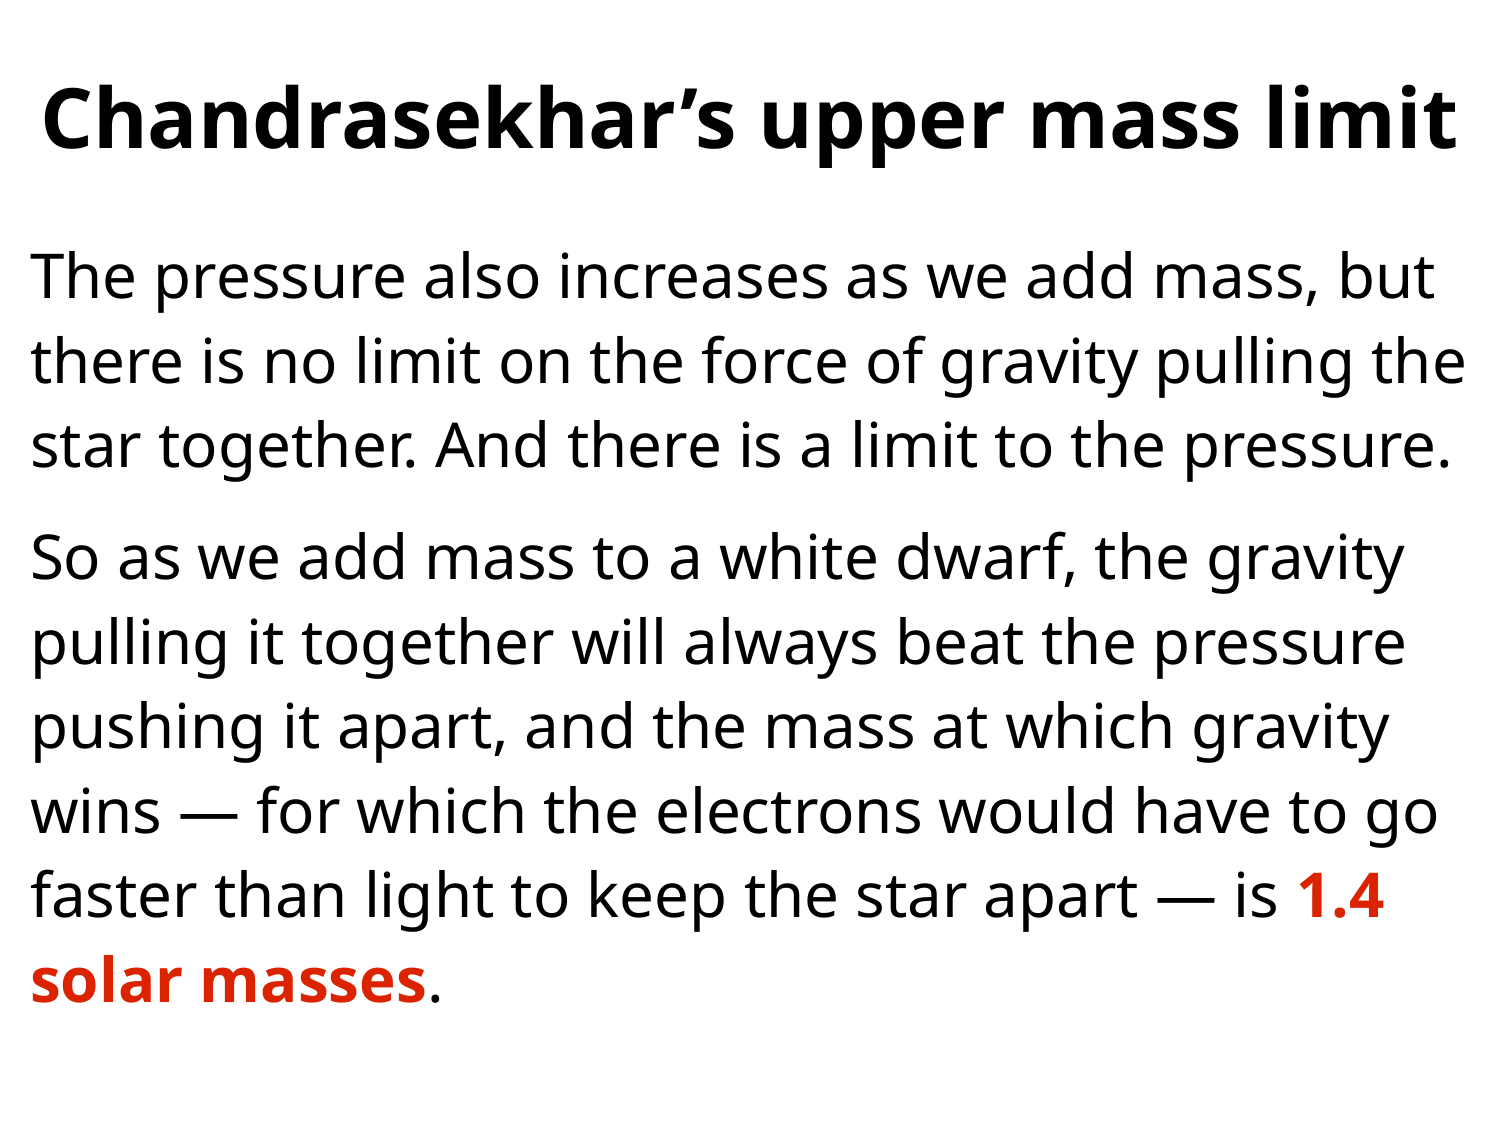

# Chandrasekhar’s upper mass limit
The pressure also increases as we add mass, but there is no limit on the force of gravity pulling the star together. And there is a limit to the pressure.
So as we add mass to a white dwarf, the gravity pulling it together will always beat the pressure pushing it apart, and the mass at which gravity wins — for which the electrons would have to go faster than light to keep the star apart — is 1.4 solar masses.